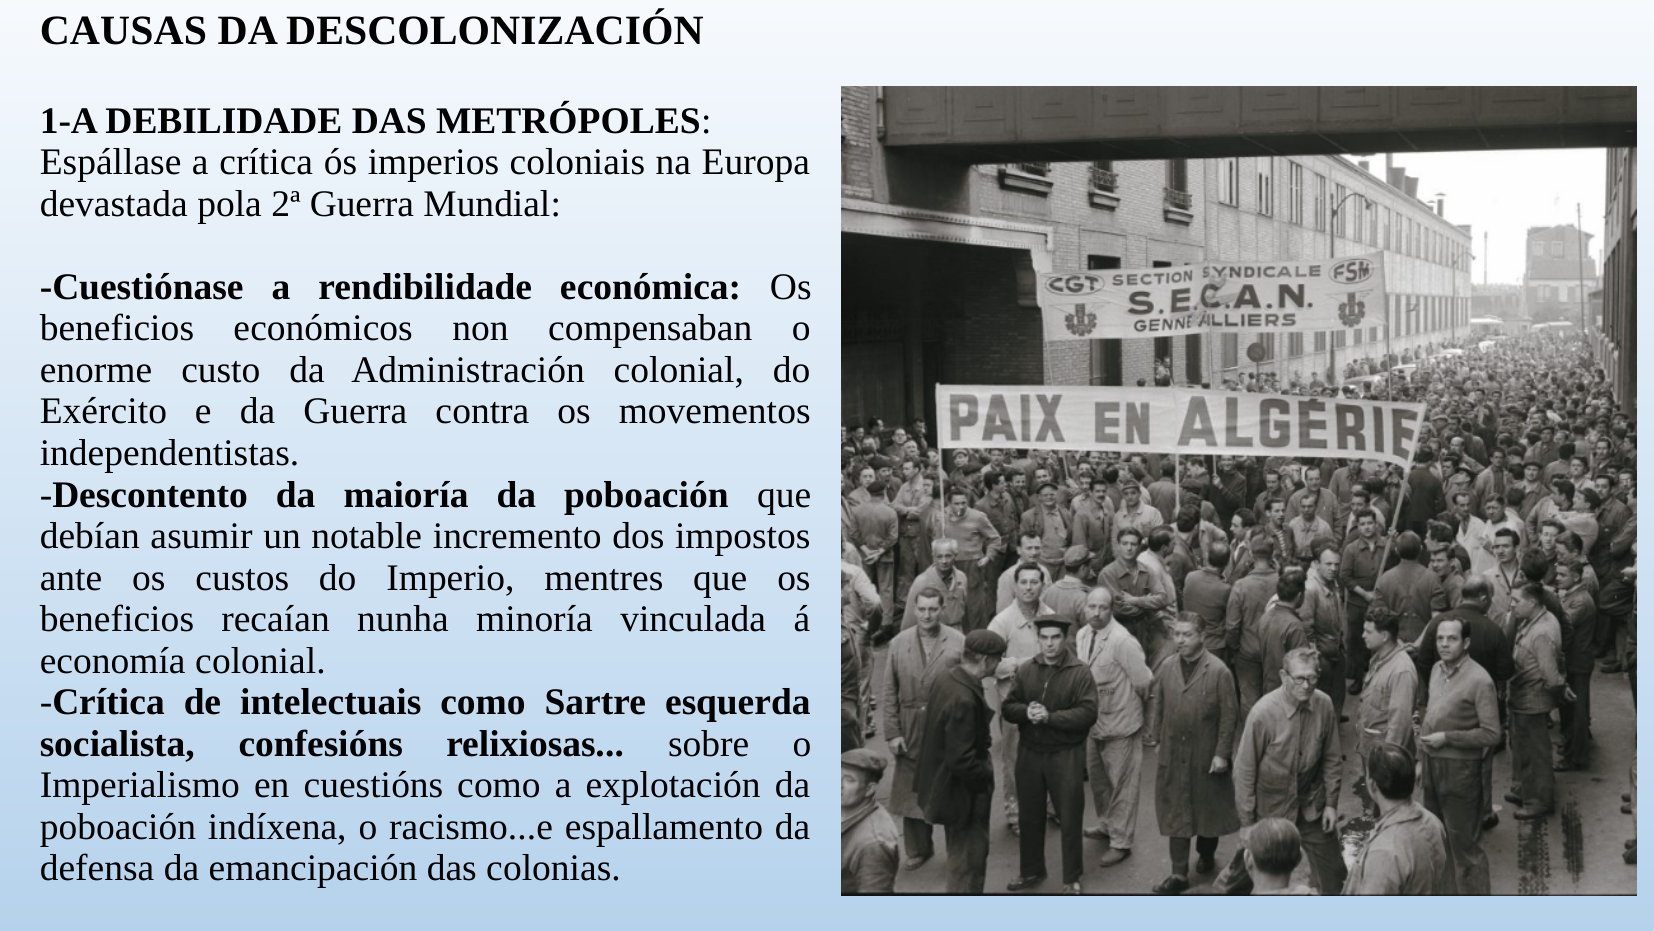

CAUSAS DA DESCOLONIZACIÓN
1-A DEBILIDADE DAS METRÓPOLES:
Espállase a crítica ós imperios coloniais na Europa devastada pola 2ª Guerra Mundial:
-Cuestiónase a rendibilidade económica: Os beneficios económicos non compensaban o enorme custo da Administración colonial, do Exército e da Guerra contra os movementos independentistas.
-Descontento da maioría da poboación que debían asumir un notable incremento dos impostos ante os custos do Imperio, mentres que os beneficios recaían nunha minoría vinculada á economía colonial.
-Crítica de intelectuais como Sartre esquerda socialista, confesións relixiosas... sobre o Imperialismo en cuestións como a explotación da poboación indíxena, o racismo...e espallamento da defensa da emancipación das colonias.